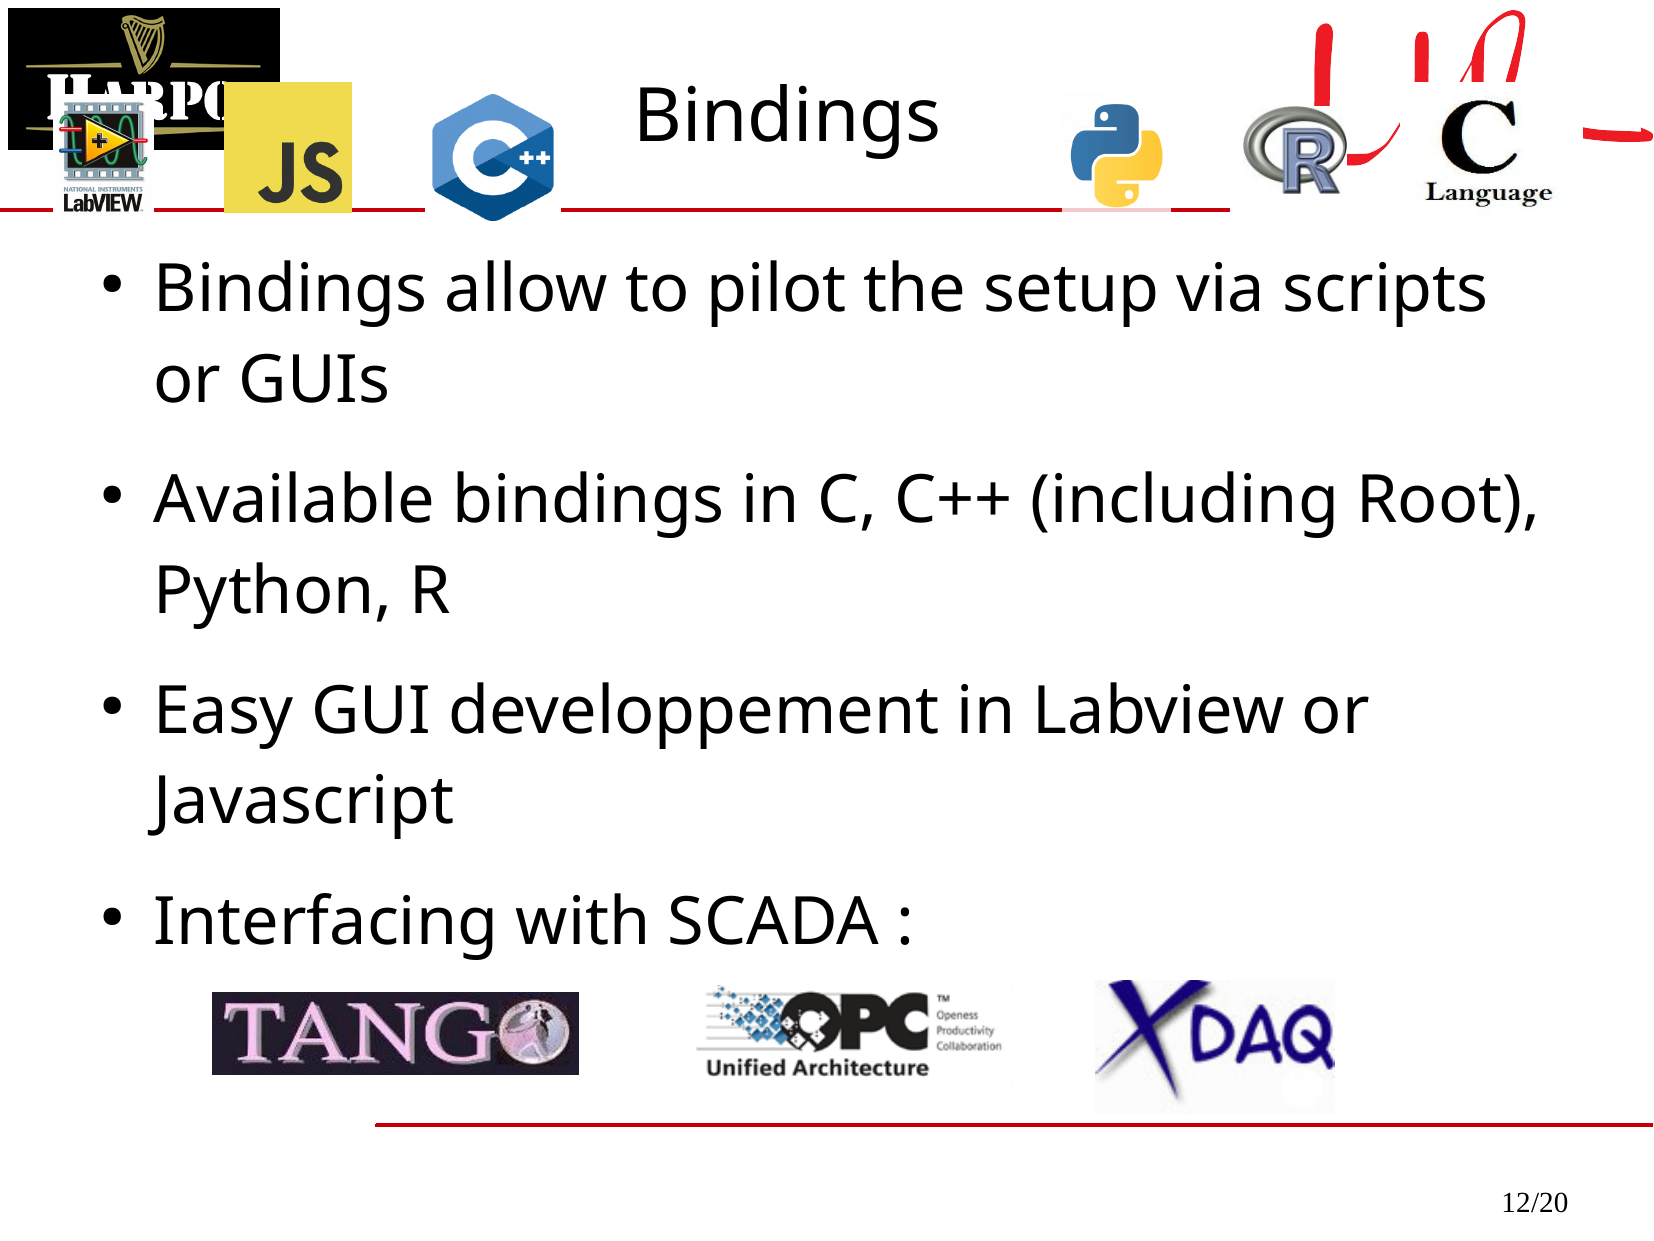

# Bindings
Bindings allow to pilot the setup via scripts or GUIs
Available bindings in C, C++ (including Root), Python, R
Easy GUI developpement in Labview or Javascript
Interfacing with SCADA :
12